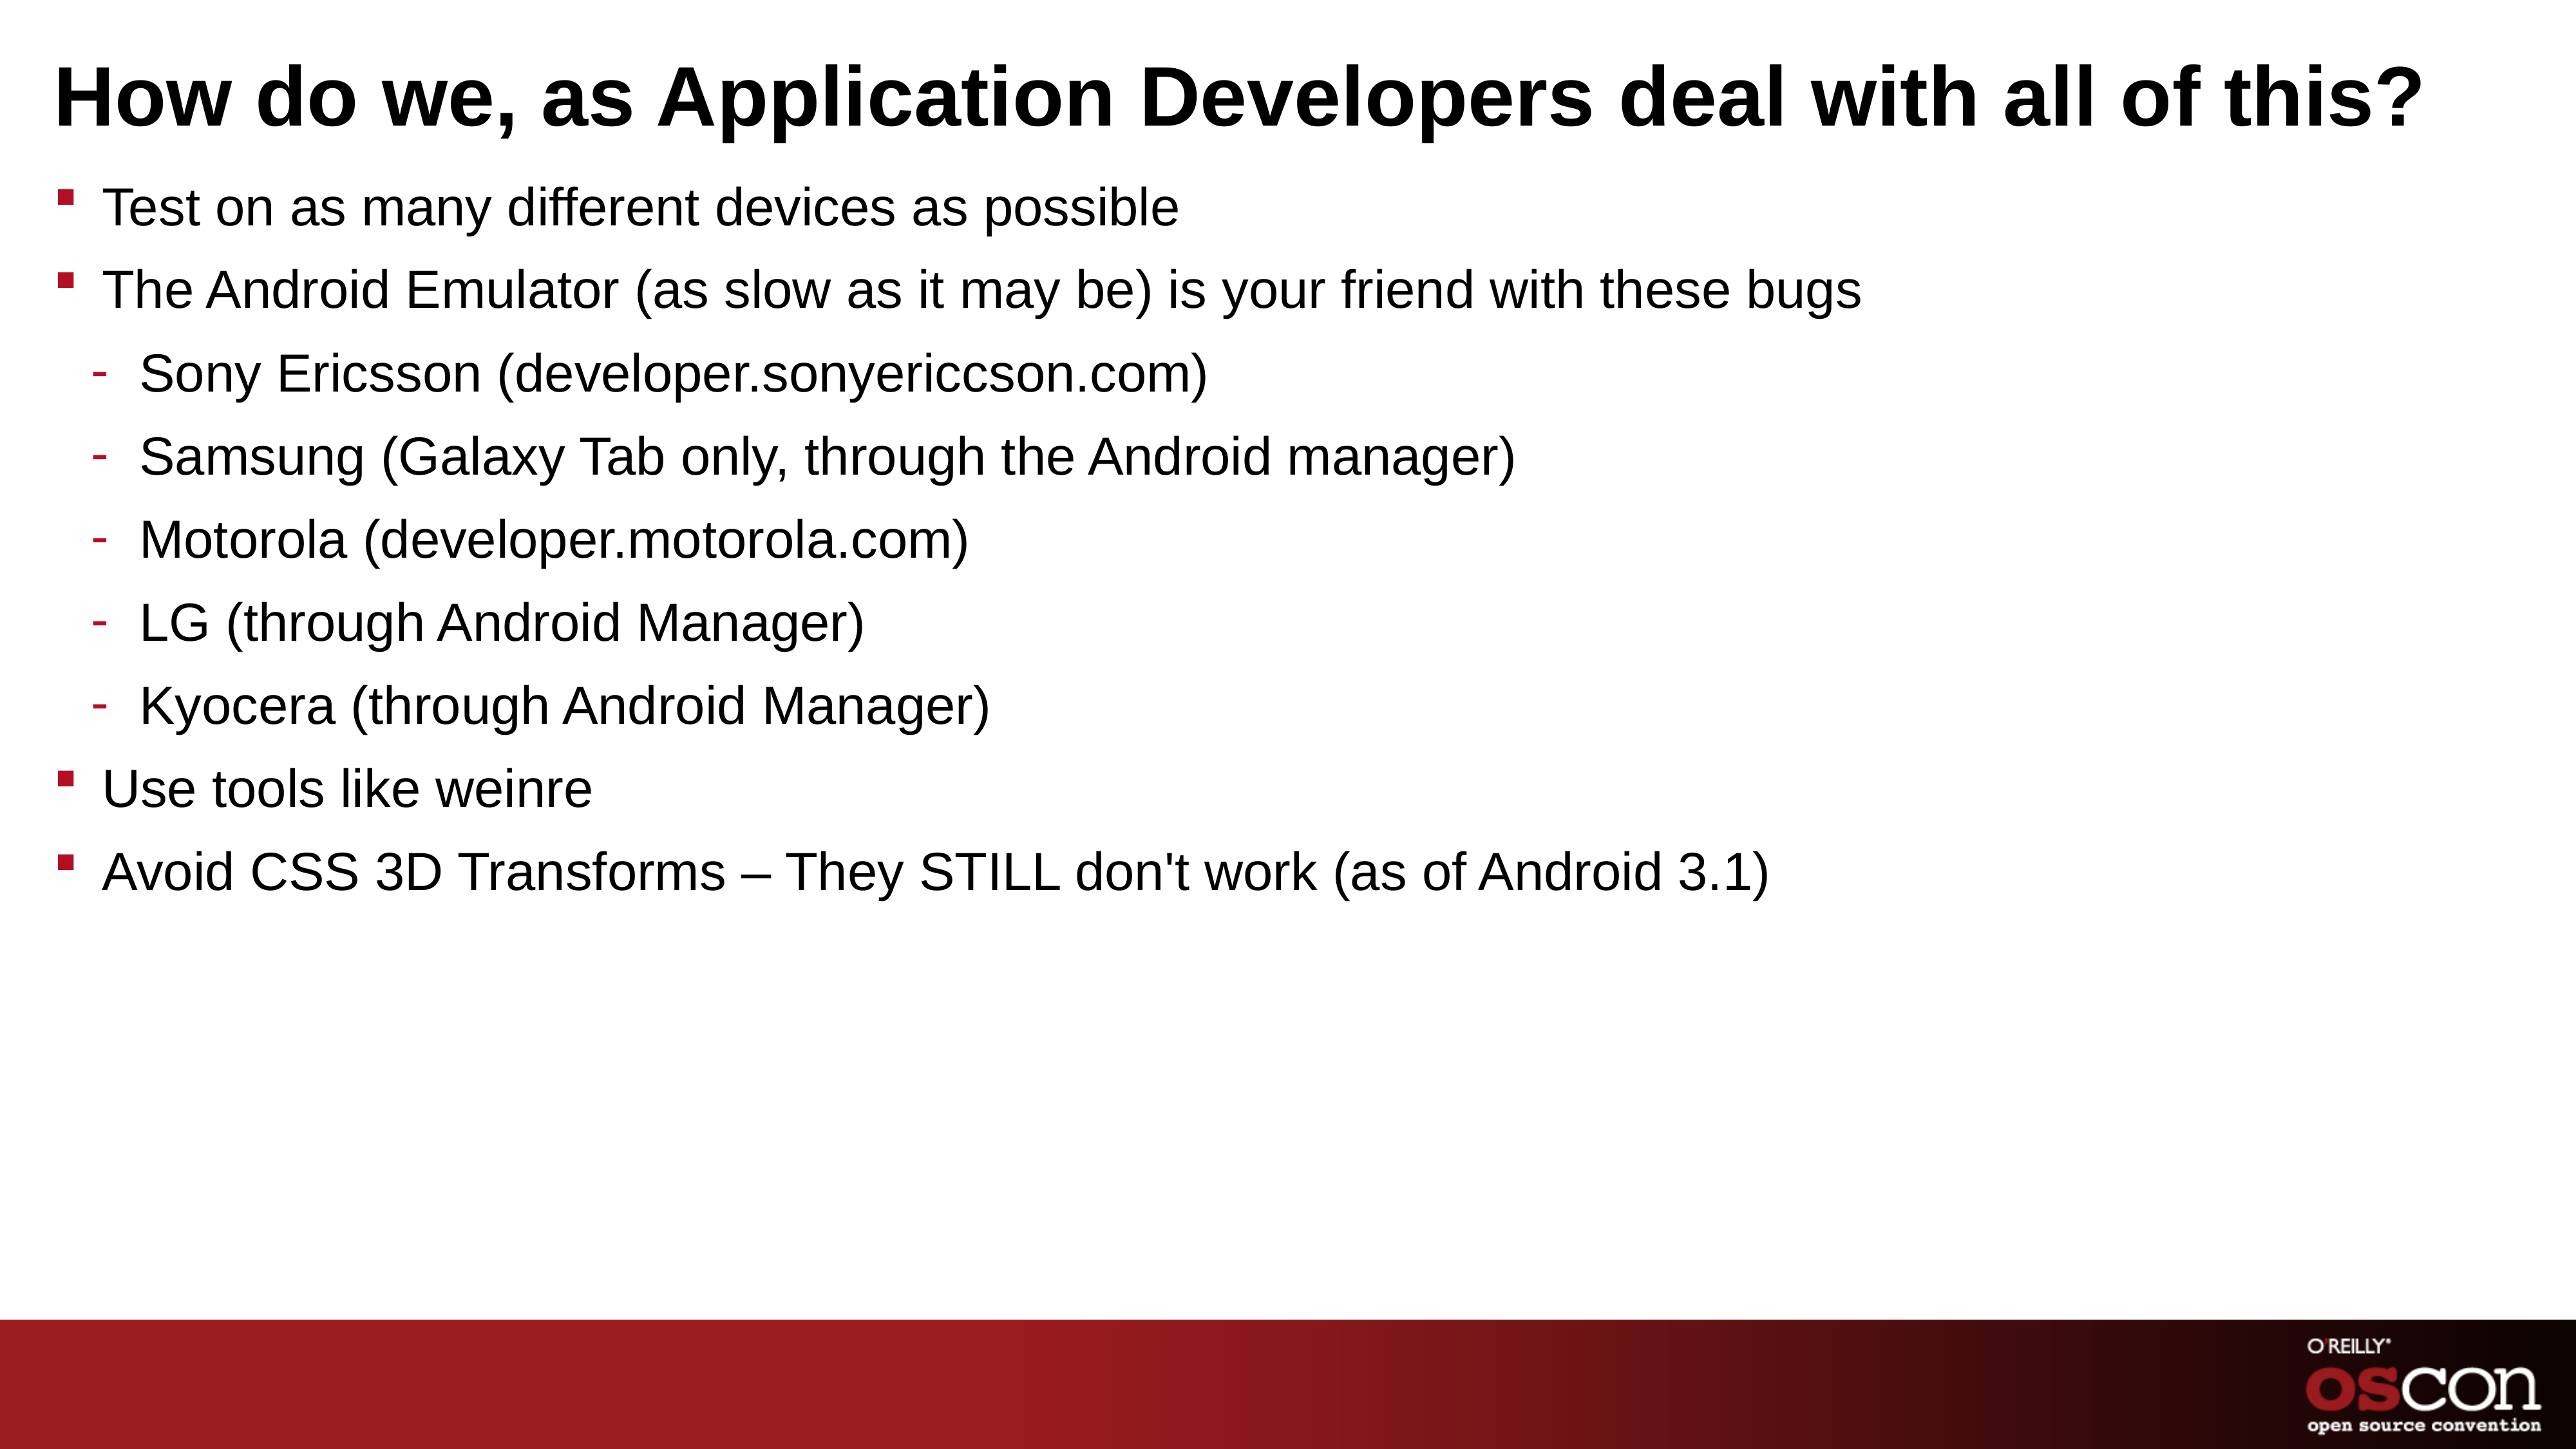

# How do we, as Application Developers deal with all of this?
Test on as many different devices as possible
The Android Emulator (as slow as it may be) is your friend with these bugs
Sony Ericsson (developer.sonyericcson.com)
Samsung (Galaxy Tab only, through the Android manager)
Motorola (developer.motorola.com)
LG (through Android Manager)
Kyocera (through Android Manager)
Use tools like weinre
Avoid CSS 3D Transforms – They STILL don't work (as of Android 3.1)